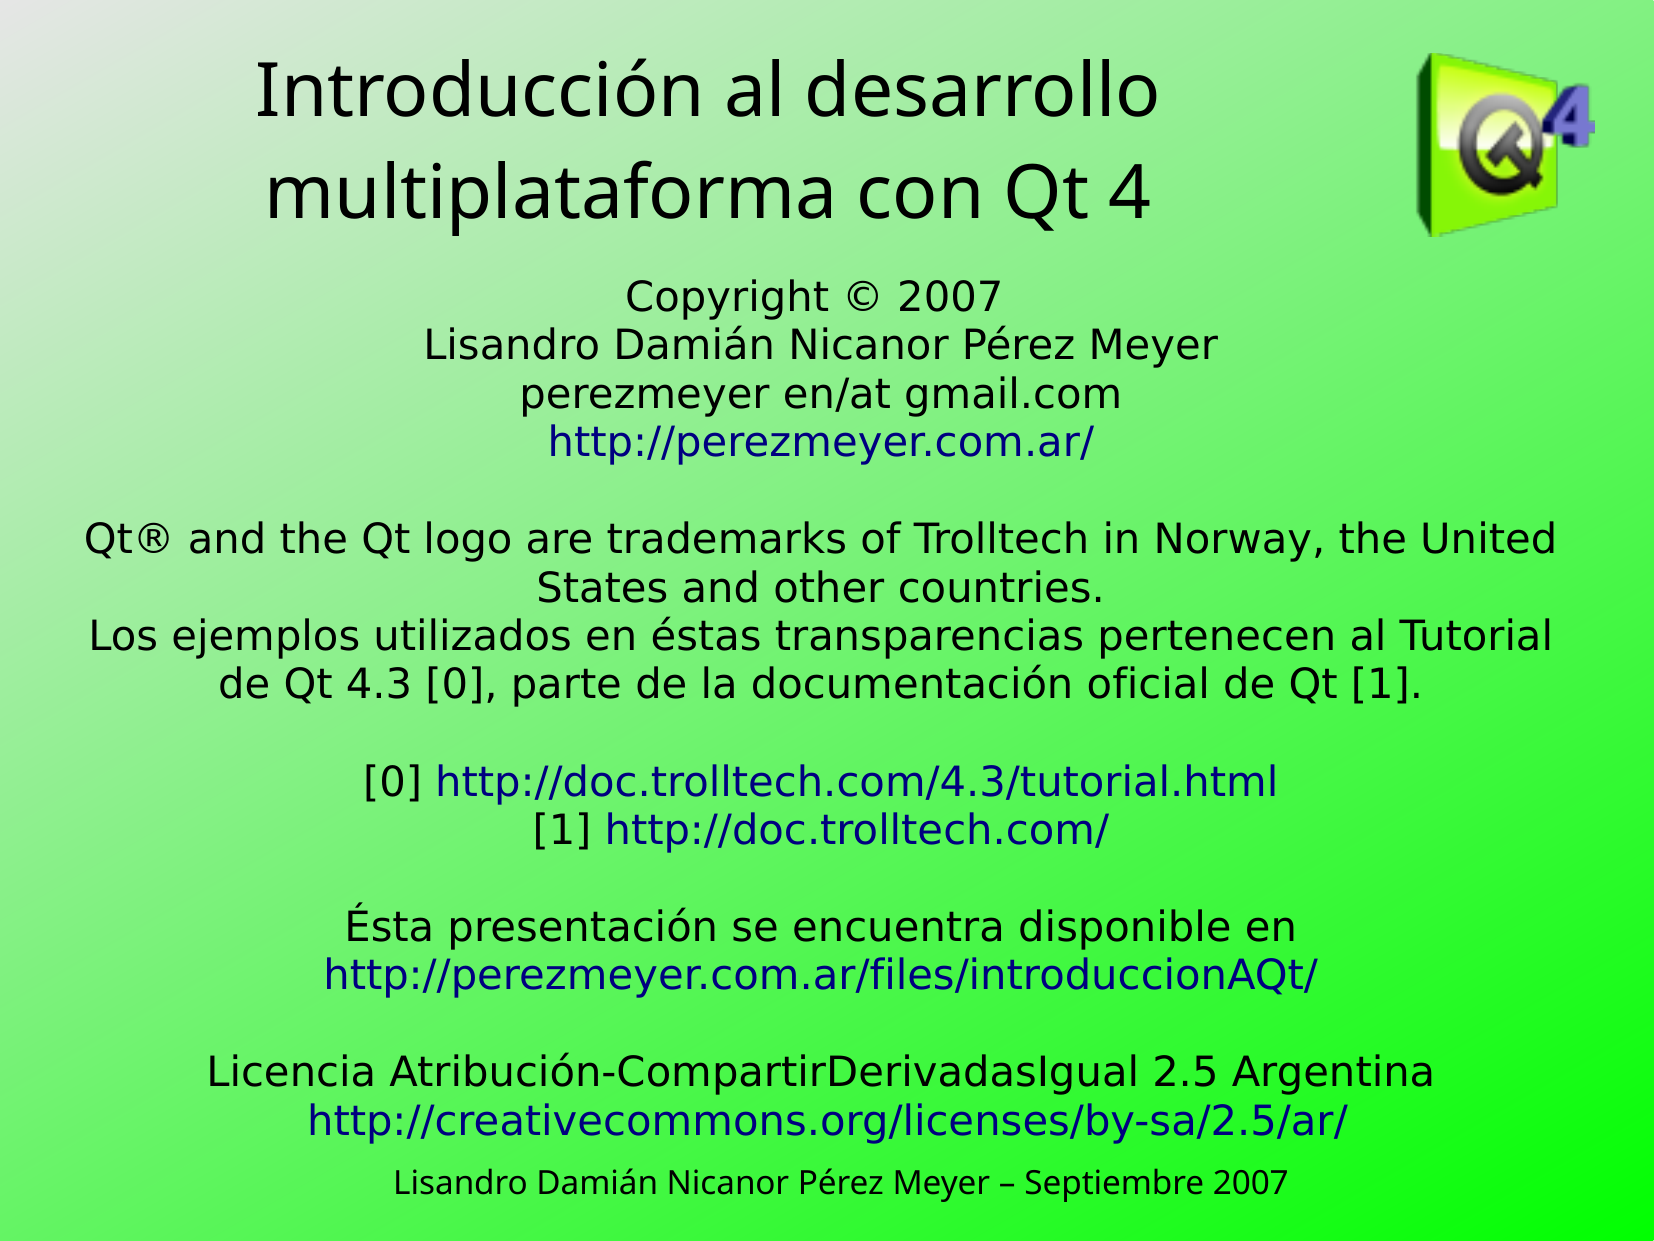

# Introducción al desarrollo multiplataforma con Qt 4
Copyright © 2007
Lisandro Damián Nicanor Pérez Meyer
perezmeyer en/at gmail.com
http://perezmeyer.com.ar/
Qt® and the Qt logo are trademarks of Trolltech in Norway, the United States and other countries.
Los ejemplos utilizados en éstas transparencias pertenecen al Tutorial de Qt 4.3 [0], parte de la documentación oficial de Qt [1].
[0] http://doc.trolltech.com/4.3/tutorial.html
[1] http://doc.trolltech.com/
Ésta presentación se encuentra disponible en
http://perezmeyer.com.ar/files/introduccionAQt/
Licencia Atribución-CompartirDerivadasIgual 2.5 Argentina
 http://creativecommons.org/licenses/by-sa/2.5/ar/
Lisandro Damián Nicanor Pérez Meyer – Septiembre 2007